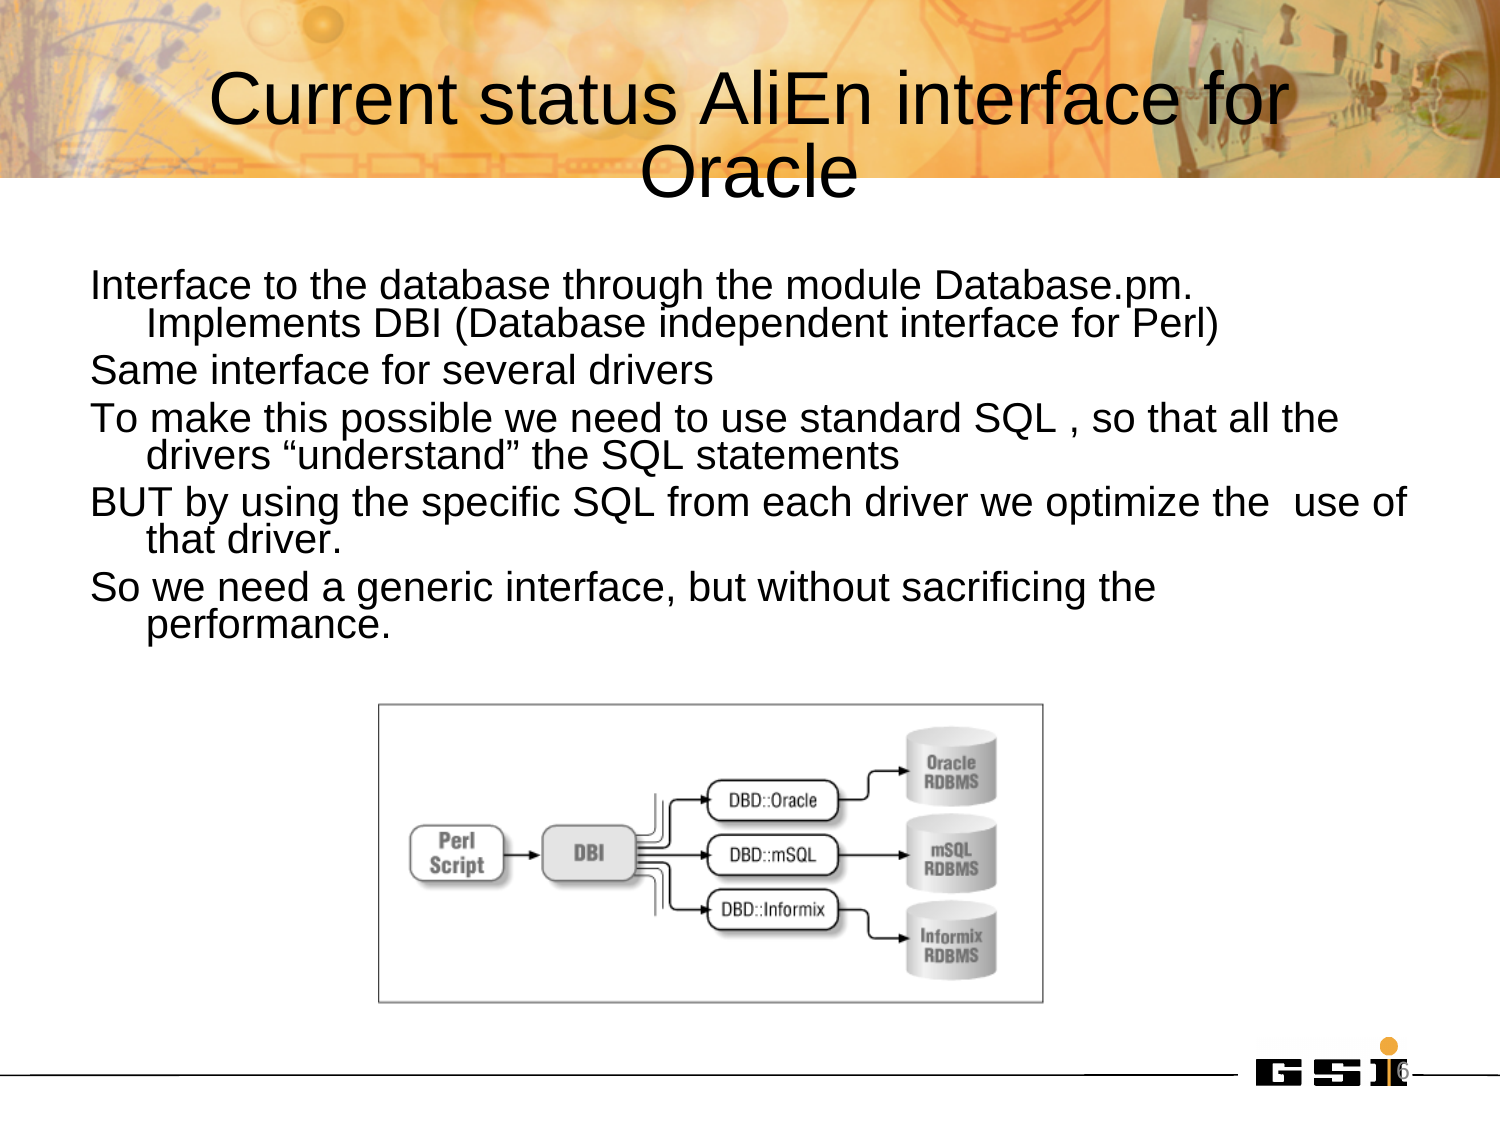

Current status AliEn interface for Oracle
Interface to the database through the module Database.pm. Implements DBI (Database independent interface for Perl)
Same interface for several drivers
To make this possible we need to use standard SQL , so that all the drivers “understand” the SQL statements
BUT by using the specific SQL from each driver we optimize the use of that driver.
So we need a generic interface, but without sacrificing the performance.